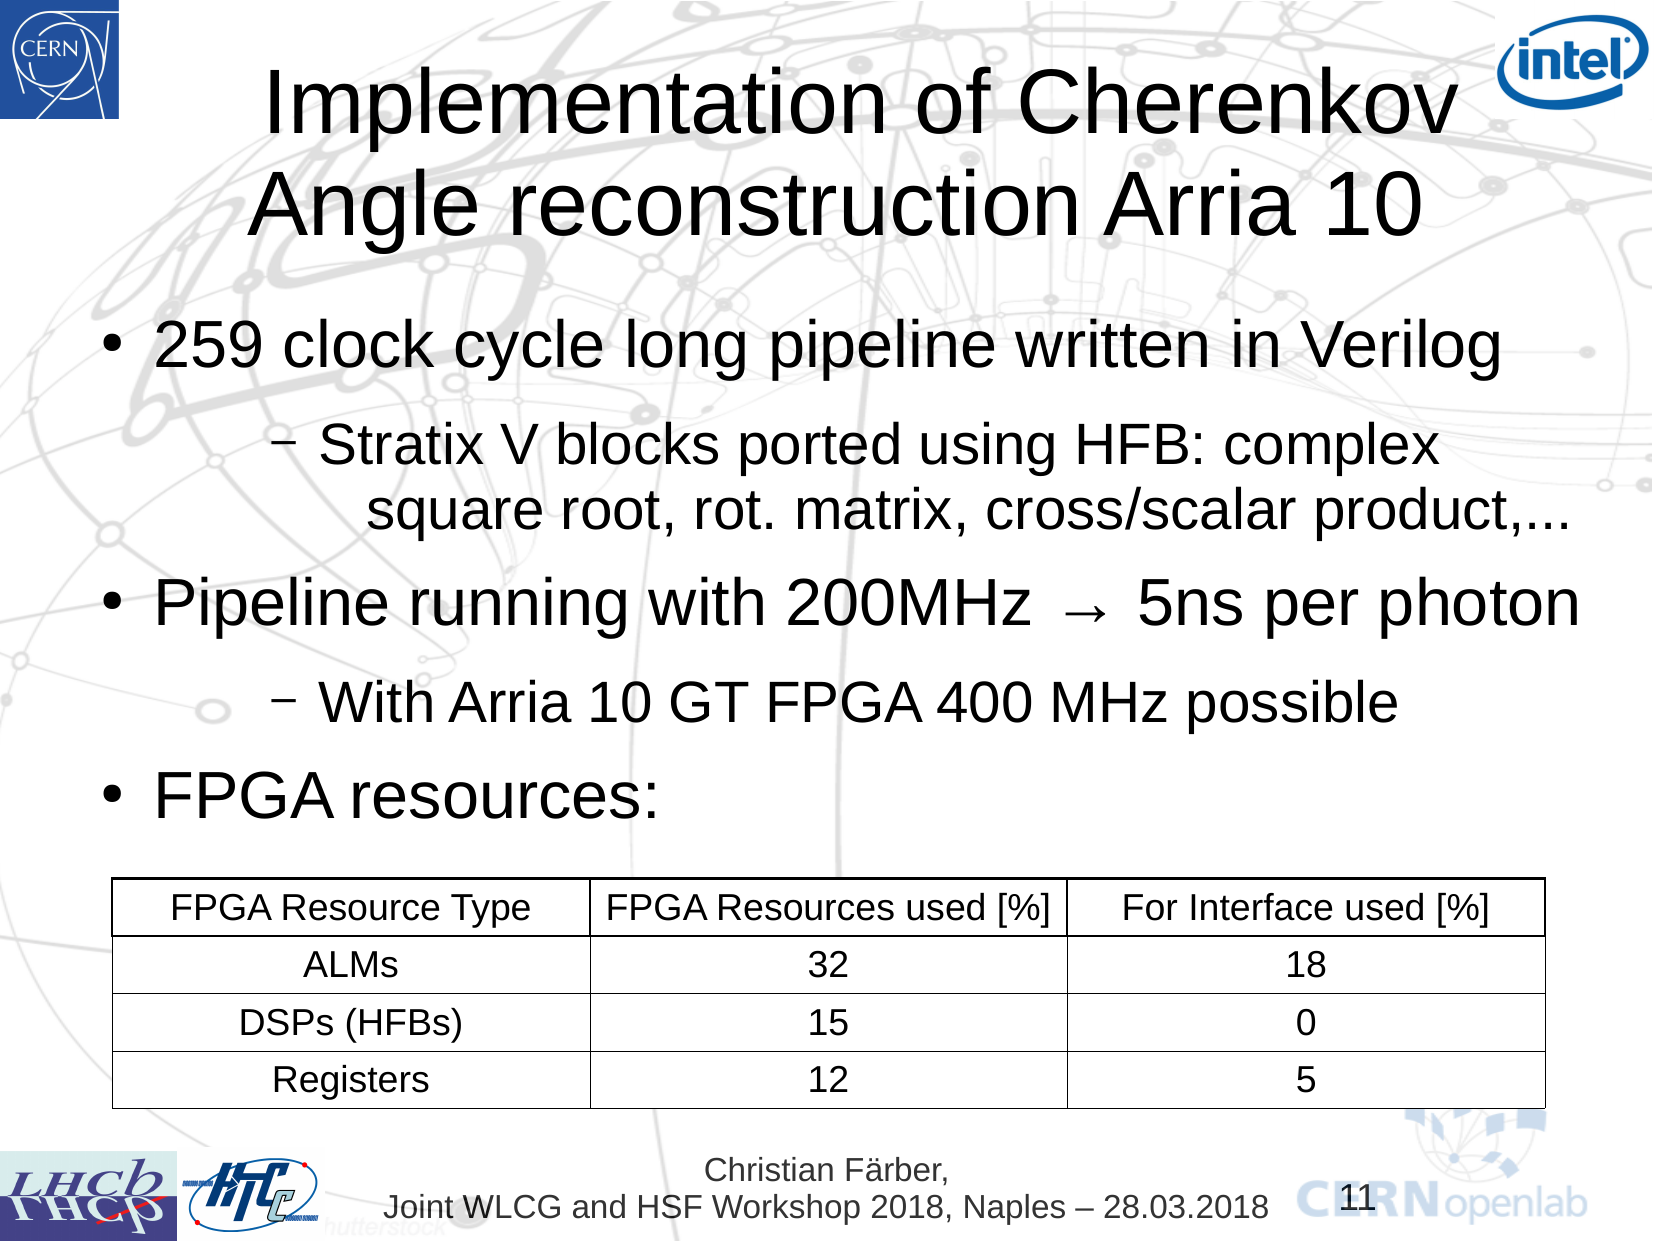

# Implementation of Cherenkov Angle reconstruction Arria 10
259 clock cycle long pipeline written in Verilog
Stratix V blocks ported using HFB: complex square root, rot. matrix, cross/scalar product,...
Pipeline running with 200MHz → 5ns per photon
With Arria 10 GT FPGA 400 MHz possible
FPGA resources:
| FPGA Resource Type | FPGA Resources used [%] | For Interface used [%] |
| --- | --- | --- |
| ALMs | 32 | 18 |
| DSPs (HFBs) | 15 | 0 |
| Registers | 12 | 5 |